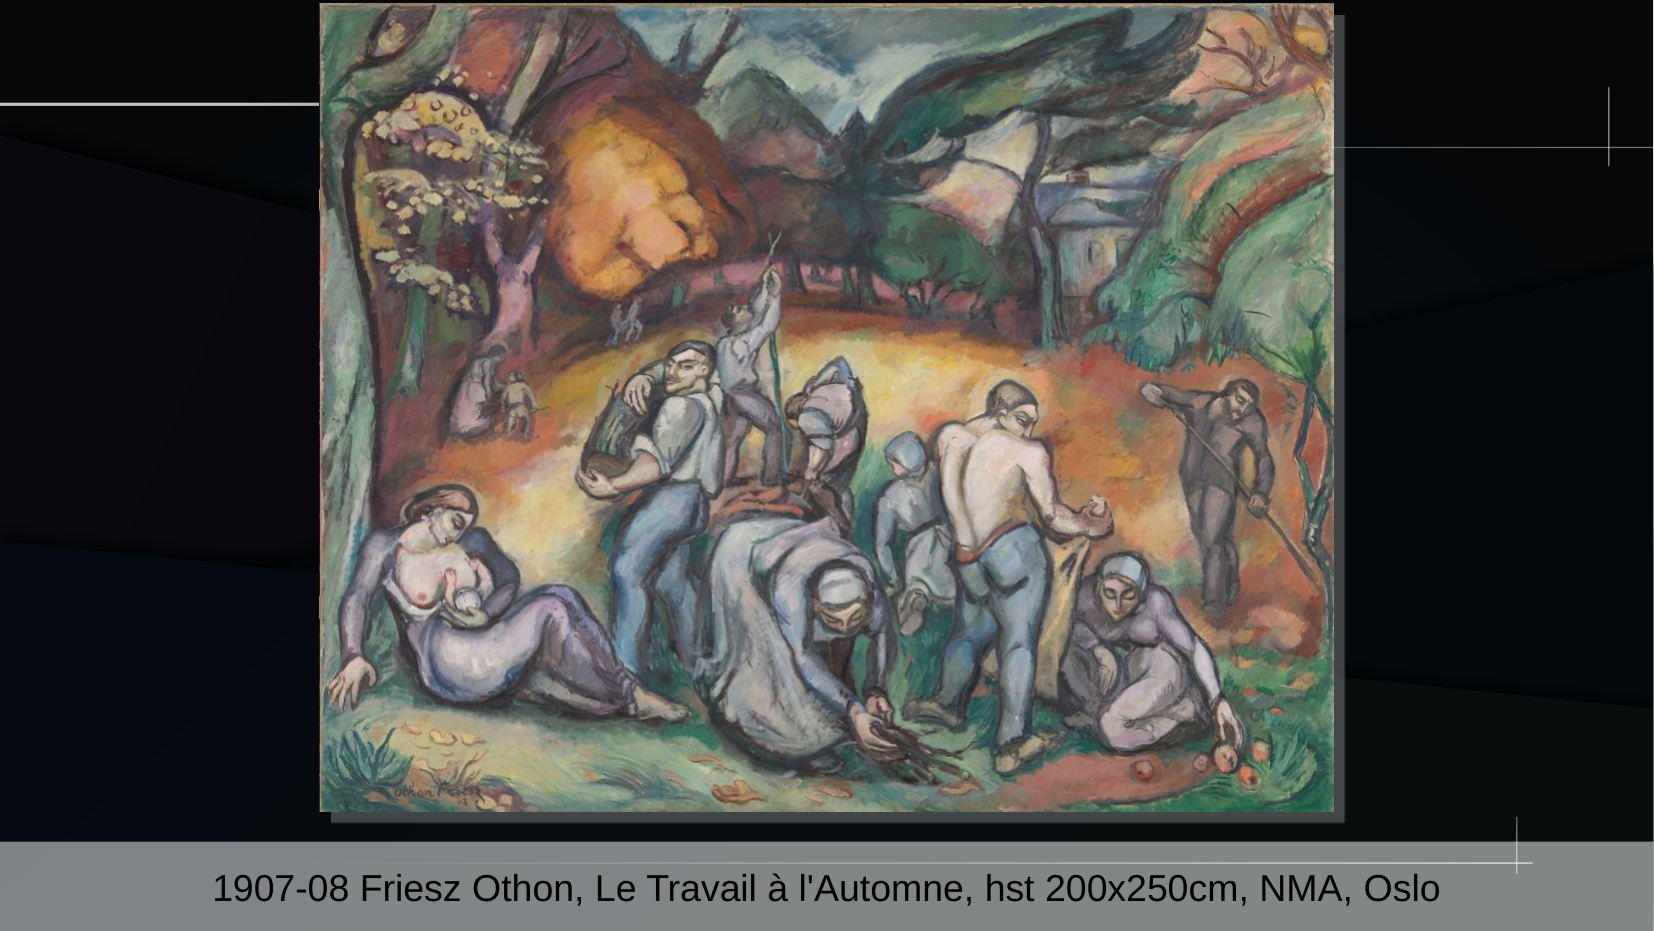

1907-08 Friesz Othon, Le Travail à l'Automne, hst 200x250cm, NMA, Oslo